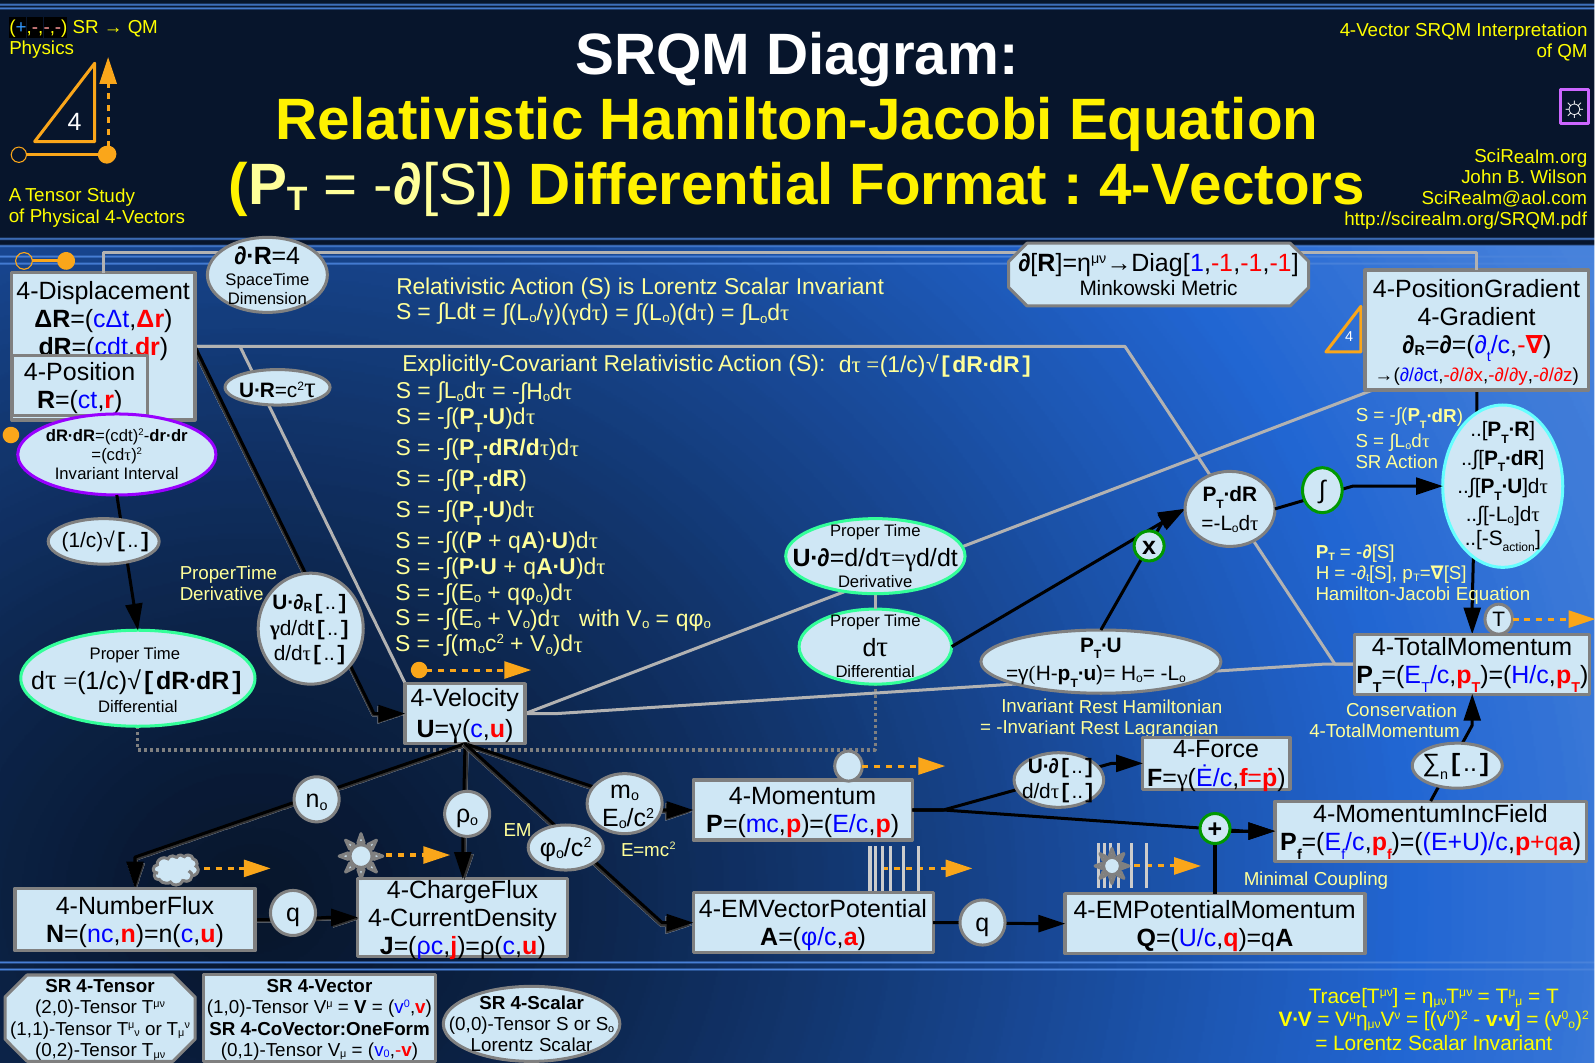

# SRQM Diagram: Relativistic Hamilton-Jacobi Equation (PT = -∂[S]) Differential Format : 4-Vectors
(+,-,-,-) SR → QM
Physics
A Tensor Study
of Physical 4-Vectors
4-Vector SRQM Interpretation
of QM
SciRealm.org
John B. Wilson
SciRealm@aol.com
http://scirealm.org/SRQM.pdf
4
☼
∂∙R=4
SpaceTime
Dimension
∂[R]=ημν→Diag[1,-1,-1,-1]
Minkowski Metric
Relativistic Action (S) is Lorentz Scalar Invariant
S = ∫Ldt = ∫(Lo/γ)(γdτ) = ∫(Lo)(dτ) = ∫Lodτ
 Explicitly-Covariant Relativistic Action (S): dτ =(1/c)√[dR∙dR]
S = ∫Lodτ = -∫Hodτ
S = -∫(PT∙U)dτ
S = -∫(PT∙dR/dτ)dτ
S = -∫(PT∙dR)
S = -∫(PT∙U)dτ
S = -∫((P + qA)∙U)dτ
S = -∫(P∙U + qA∙U)dτ
S = -∫(Eo + qφo)dτ
S = -∫(Eo + Vo)dτ with Vo = qφo
S = -∫(moc2 + Vo)dτ
4-PositionGradient
4-Gradient
∂R=∂=(∂t/c,-∇)
→(∂/∂ct,-∂/∂x,-∂/∂y,-∂/∂z)
4-Displacement
ΔR=(cΔt,Δr)
dR=(cdt,dr)
4
4-Position
R=(ct,r)
U∙R=c2τ
S = -∫(PT∙dR)
S = ∫Lodτ
SR Action
..[PT∙R]
..∫[PT∙dR]
..∫[PT∙U]dτ
..∫[-Lo]dτ
..[-Saction]
dR∙dR=(cdt)2-dr∙dr
=(cdτ)2
Invariant Interval
∫
PT∙dR
=-Lodτ
 (1/c)√[..]
Proper Time
U∙∂=d/dτ=γd/dt
Derivative
x
PT = -∂[S]
H = -∂t[S], pT=∇[S]
Hamilton-Jacobi Equation
ProperTime
Derivative
U∙∂R[..]
γd/dt[..]
d/dτ[..]
T
Proper Time
dτ
Differential
PT∙U
=γ(H-pT∙u)= Ho= -Lo
Proper Time
dτ =(1/c)√[dR∙dR]
Differential
4-TotalMomentum
PT=(ET/c,pT)=(H/c,pT)
4-Velocity
U=γ(c,u)
 Invariant Rest Hamiltonian
= -Invariant Rest Lagrangian
 Conservation
4-TotalMomentum
4-Force
F=γ(Ė/c,f=ṗ)
∑n[..]
 U∙∂[..]
d/dτ[..]
mo
 Eo/c2
no
4-Momentum
P=(mc,p)=(E/c,p)
ρo
4-MomentumIncField
Pf=(Ef/c,pf)=((E+U)/c,p+qa)
EM
+
φo/c2
E=mc2
Minimal Coupling
4-ChargeFlux
4-CurrentDensity
J=(ρc,j)=ρ(c,u)
4-NumberFlux
N=(nc,n)=n(c,u)
q
4-EMVectorPotential
A=(φ/c,a)
4-EMPotentialMomentum
Q=(U/c,q)=qA
q
SR 4-Tensor
(2,0)-Tensor Tμν
(1,1)-Tensor Tμν or Tμν
(0,2)-Tensor Tμν
SR 4-Vector
(1,0)-Tensor Vμ = V = (v0,v)
SR 4-CoVector:OneForm
(0,1)-Tensor Vμ = (v0,-v)
Trace[Tμν] = ημνTμν = Tμμ = T
V∙V = VμημνVν = [(v0)2 - v∙v] = (v0o)2
= Lorentz Scalar Invariant
SR 4-Scalar
(0,0)-Tensor S or So
Lorentz Scalar